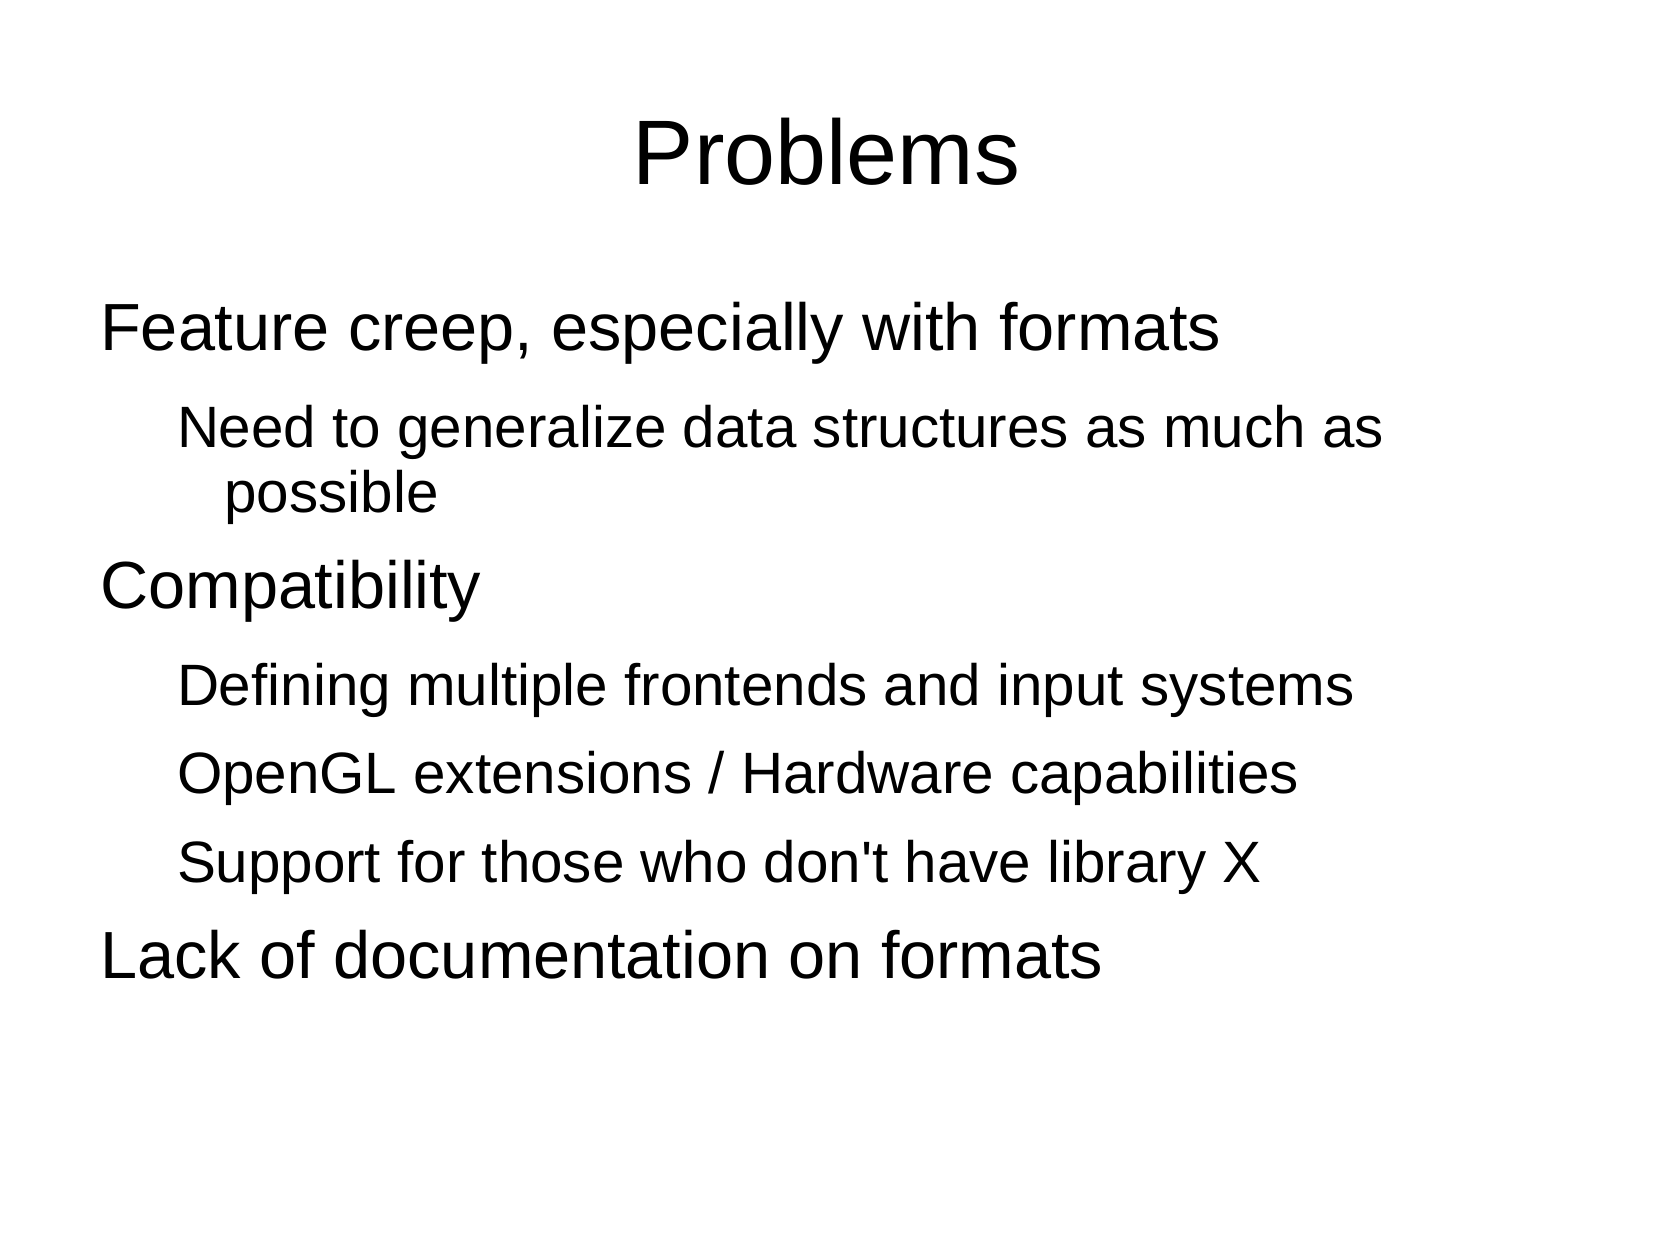

# Problems
Feature creep, especially with formats
Need to generalize data structures as much as possible
Compatibility
Defining multiple frontends and input systems
OpenGL extensions / Hardware capabilities
Support for those who don't have library X
Lack of documentation on formats